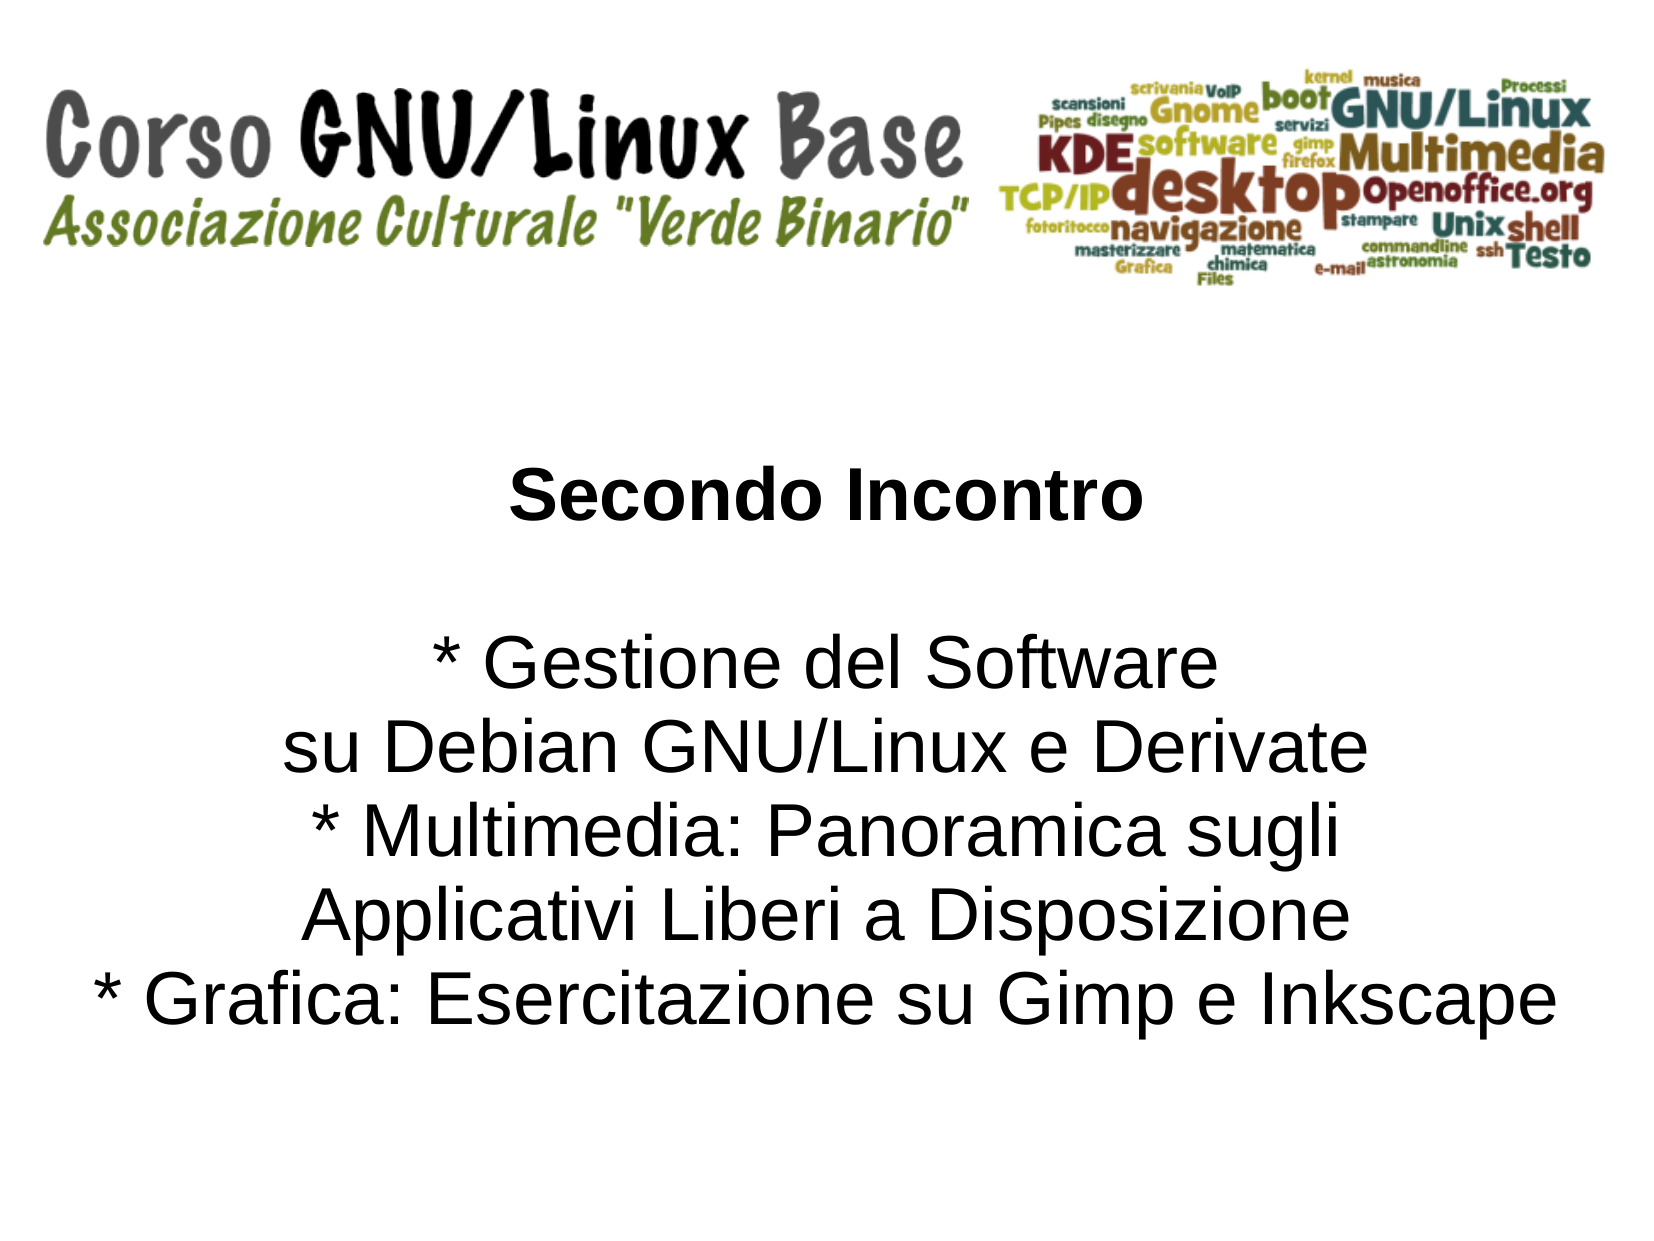

Secondo Incontro
* Gestione del Software
su Debian GNU/Linux e Derivate
* Multimedia: Panoramica sugli
Applicativi Liberi a Disposizione
* Grafica: Esercitazione su Gimp e Inkscape